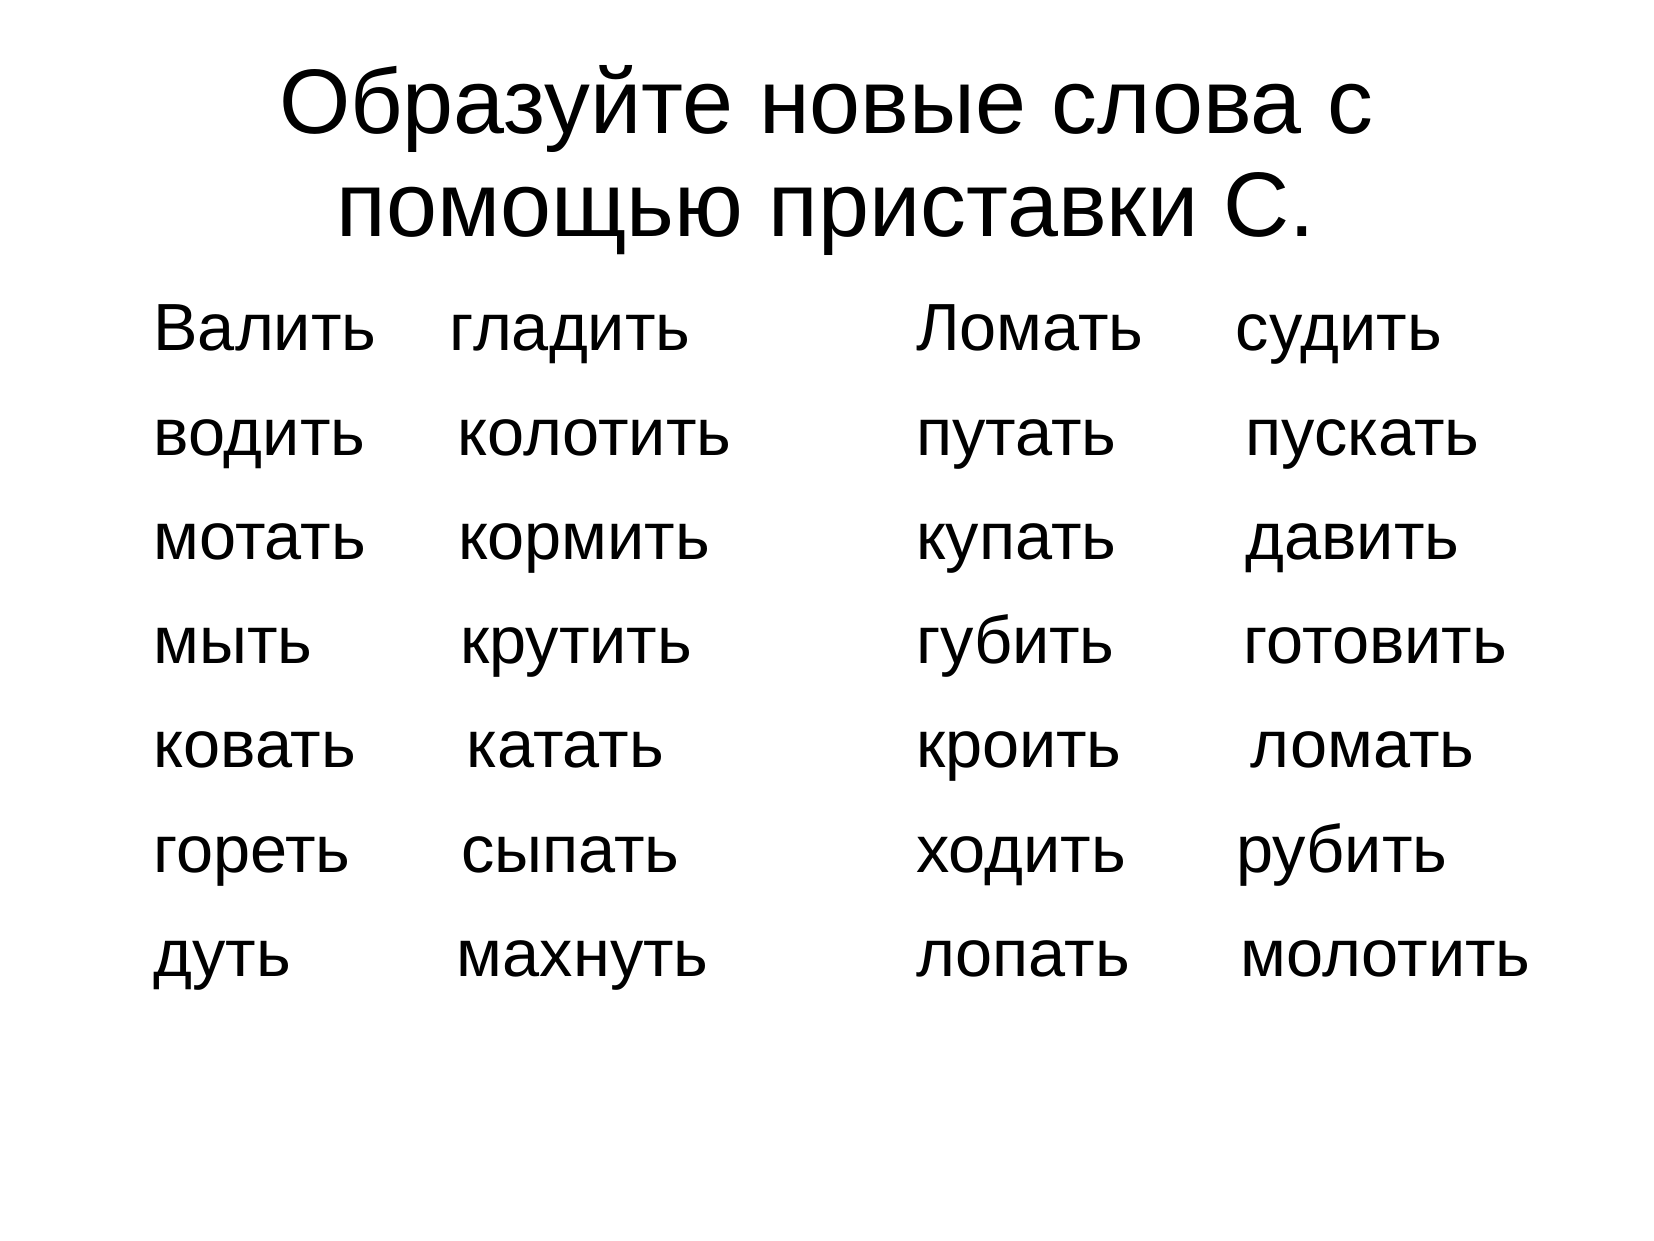

# Образуйте новые слова с помощью приставки С.
Валить гладить
водить колотить
мотать кормить
мыть крутить
ковать катать
гореть сыпать
дуть махнуть
Ломать судить
путать пускать
купать давить
губить готовить
кроить ломать
ходить рубить
лопать молотить